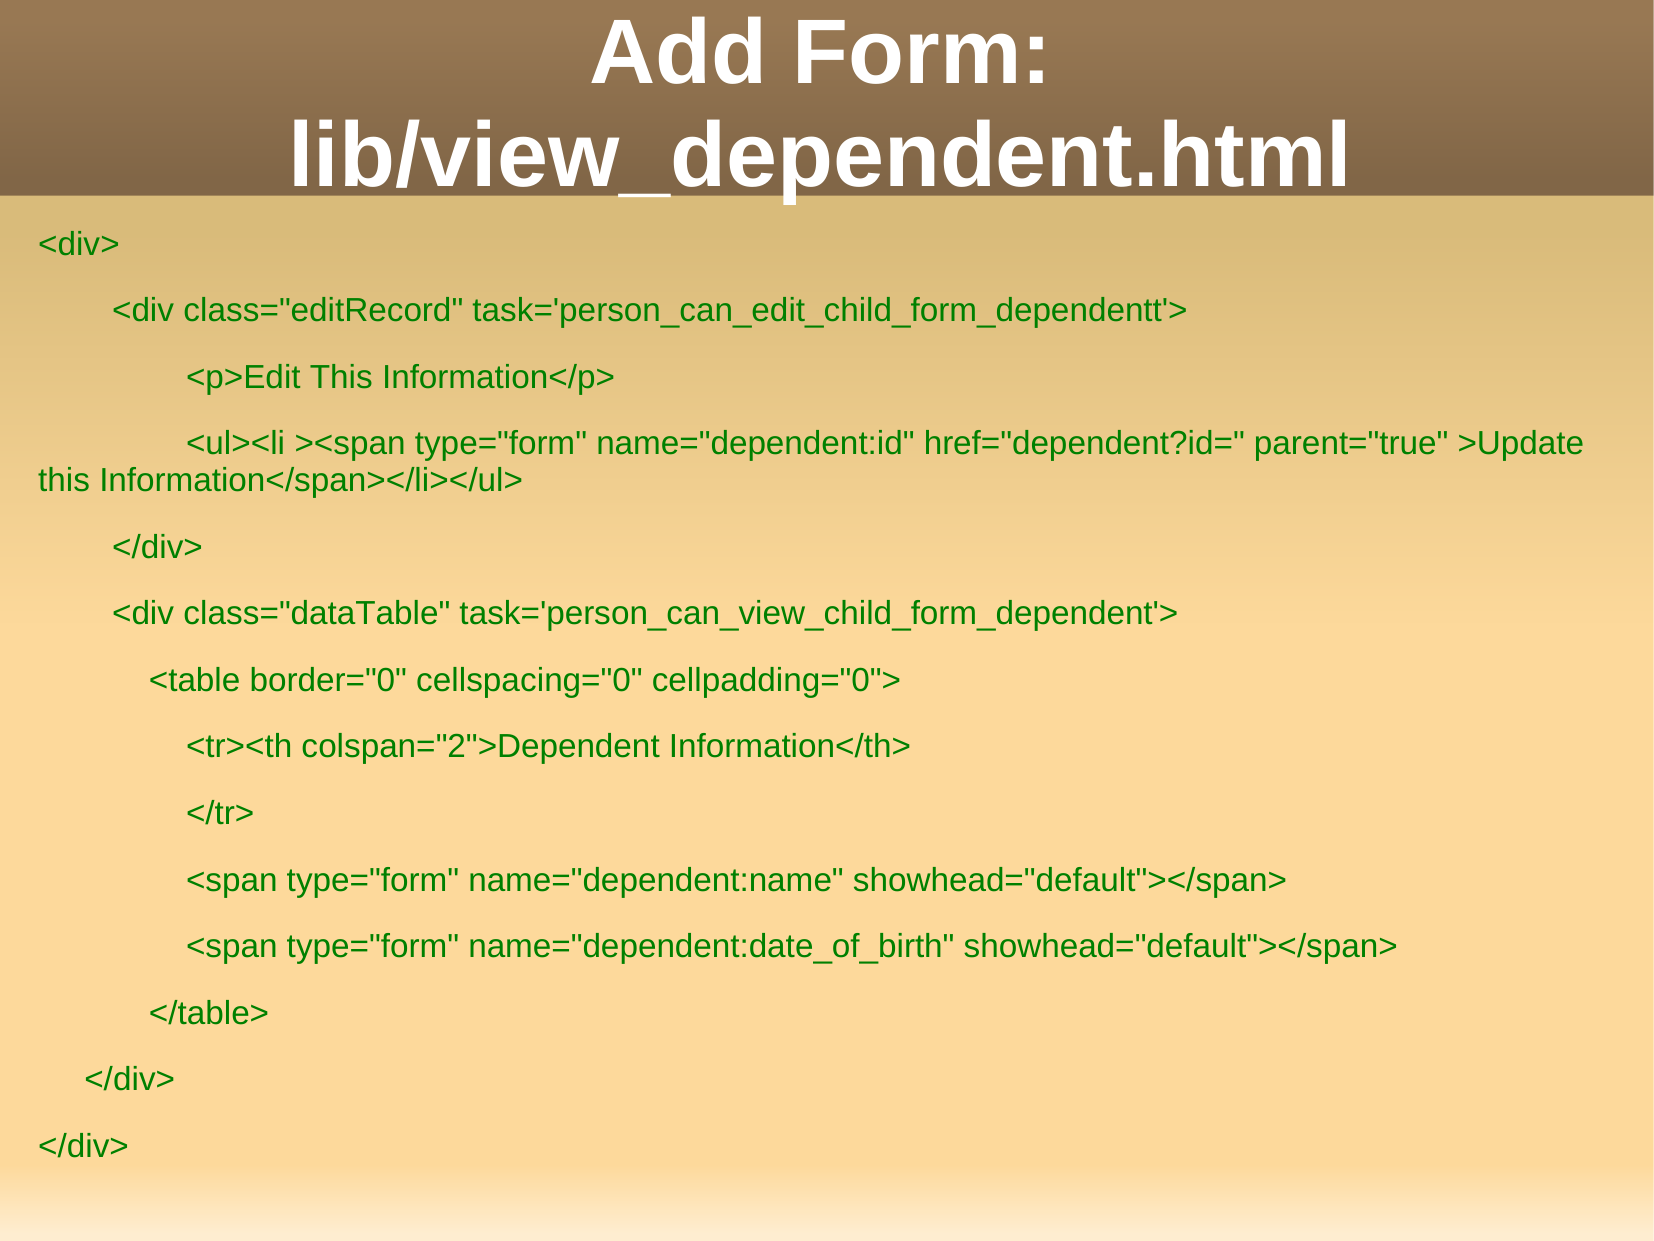

# Add Form: lib/view_dependent.html
<div>
 <div class="editRecord" task='person_can_edit_child_form_dependentt'>
 <p>Edit This Information</p>
 <ul><li ><span type="form" name="dependent:id" href="dependent?id=" parent="true" >Update this Information</span></li></ul>
 </div>
 <div class="dataTable" task='person_can_view_child_form_dependent'>
 <table border="0" cellspacing="0" cellpadding="0">
 <tr><th colspan="2">Dependent Information</th>
 </tr>
 <span type="form" name="dependent:name" showhead="default"></span>
 <span type="form" name="dependent:date_of_birth" showhead="default"></span>
 </table>
 </div>
</div>